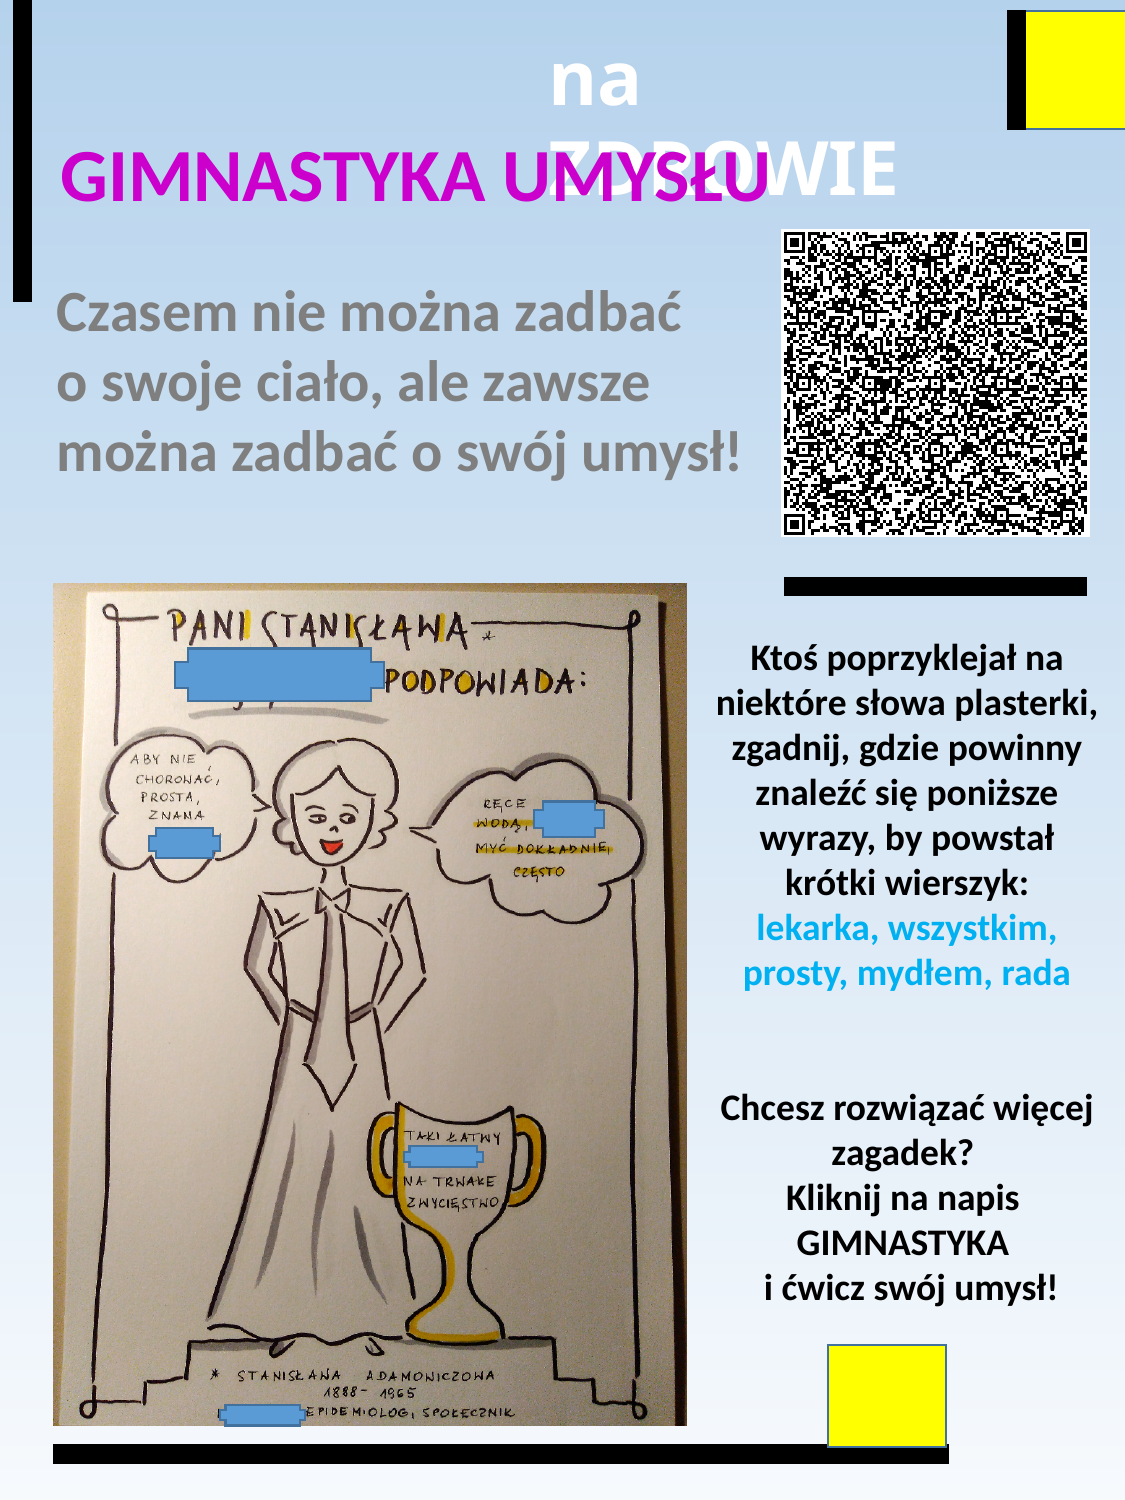

na ZDROWIE
GIMNASTYKA UMYSŁU
Czasem nie można zadbać
o swoje ciało, ale zawsze można zadbać o swój umysł!
Ktoś poprzyklejał na niektóre słowa plasterki, zgadnij, gdzie powinny znaleźć się poniższe wyrazy, by powstał krótki wierszyk:
lekarka, wszystkim, prosty, mydłem, rada
Chcesz rozwiązać więcej zagadek?
Kliknij na napis GIMNASTYKA
 i ćwicz swój umysł!